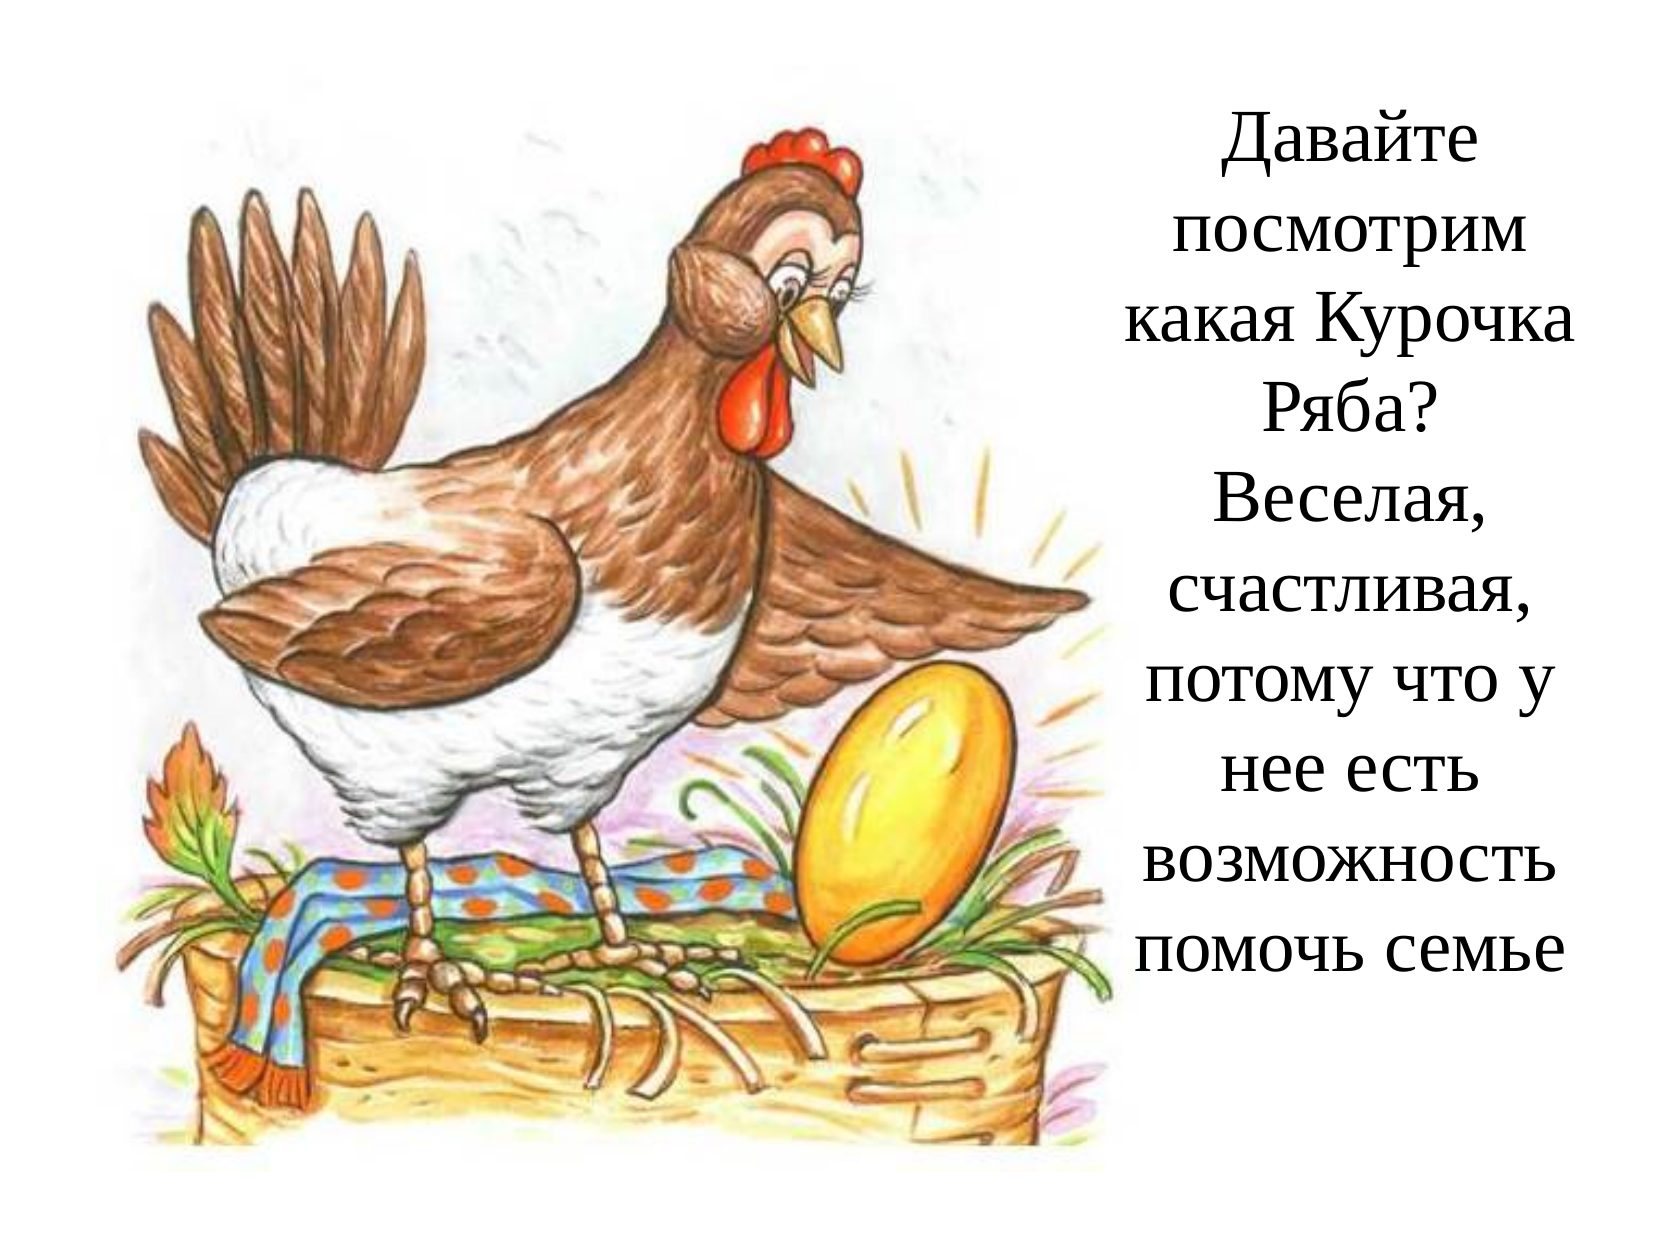

# Давайте посмотрим какая Курочка Ряба? Веселая, счастливая, потому что у нее есть возможность помочь семье